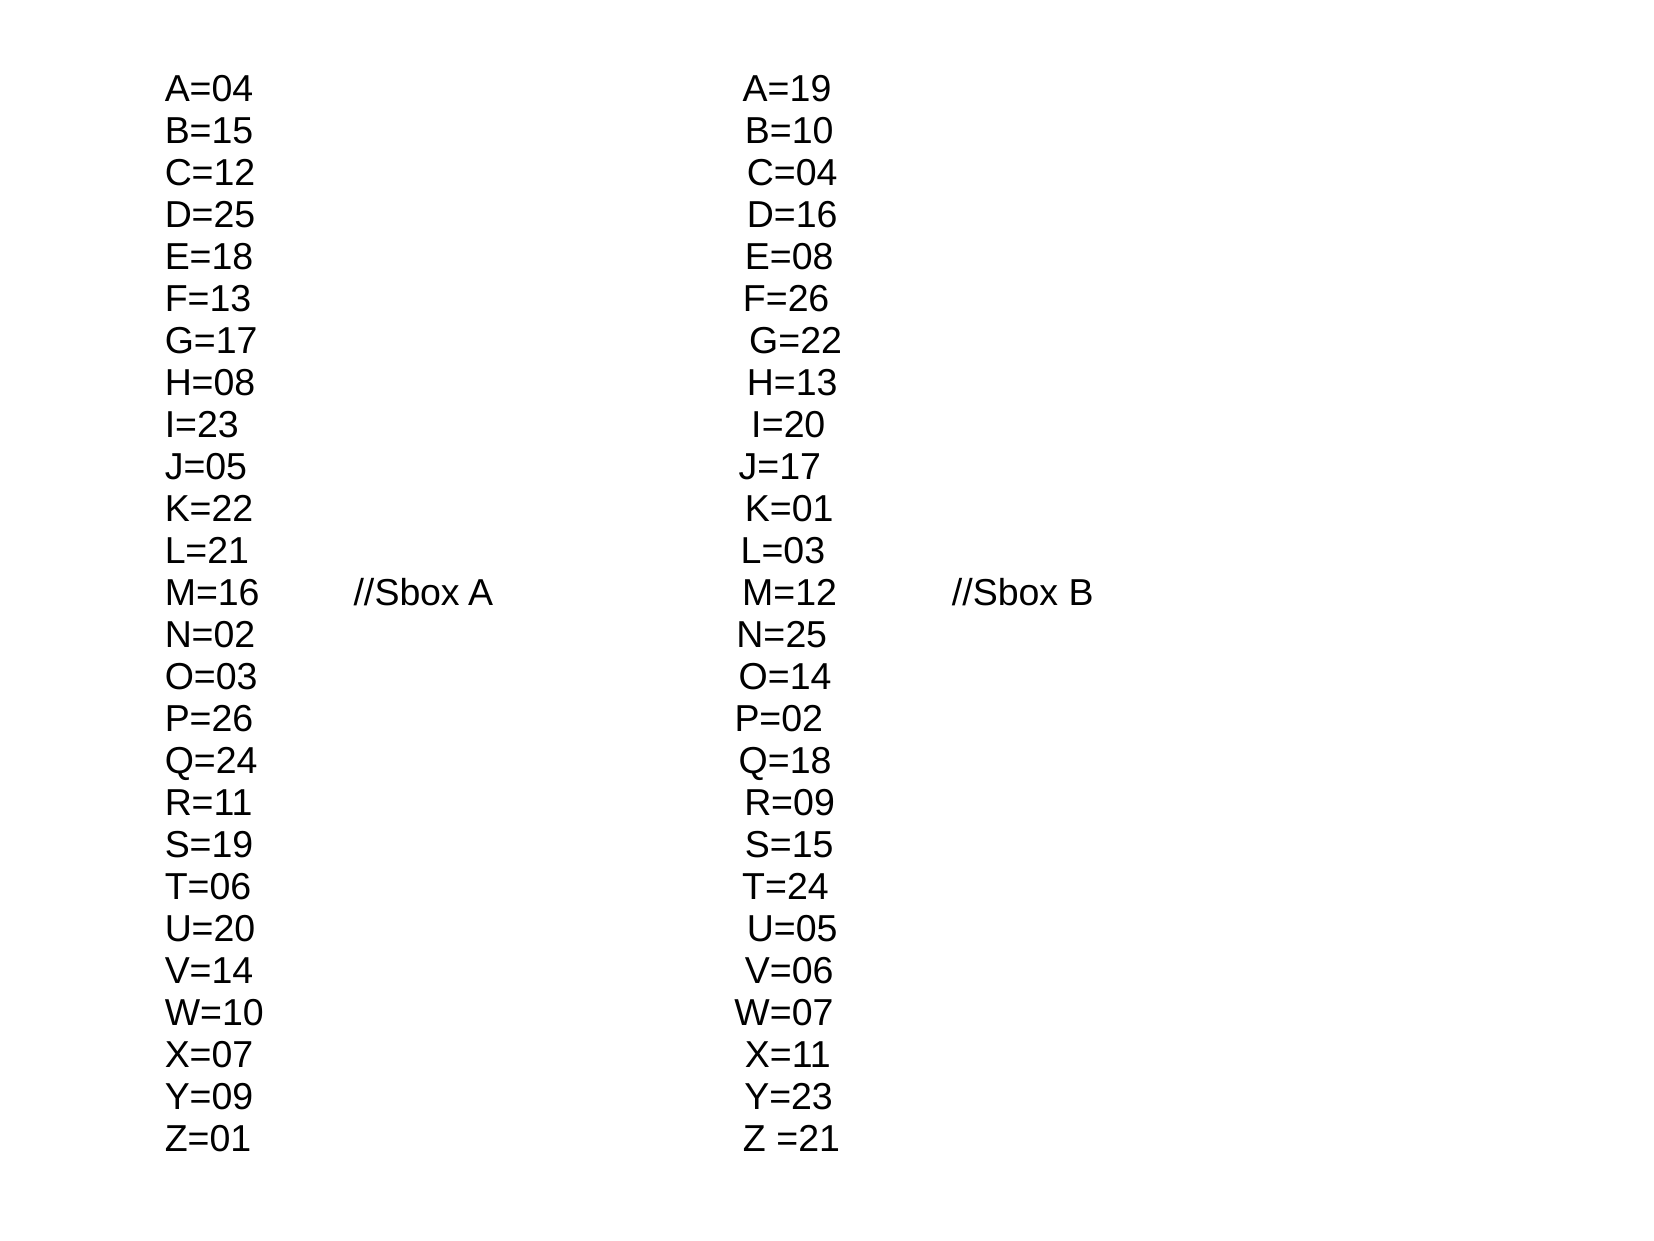

A=04 A=19
B=15 B=10
C=12 C=04
D=25 D=16
E=18 E=08
F=13 F=26
G=17 G=22
H=08 H=13
I=23 I=20
J=05 J=17
K=22 K=01
L=21 L=03
M=16 //Sbox A M=12 //Sbox B
N=02 N=25
O=03 O=14
P=26 P=02
Q=24 Q=18
R=11 R=09
S=19 S=15
T=06 T=24
U=20 U=05
V=14 V=06
W=10 W=07
X=07 X=11
Y=09 Y=23
Z=01 Z =21